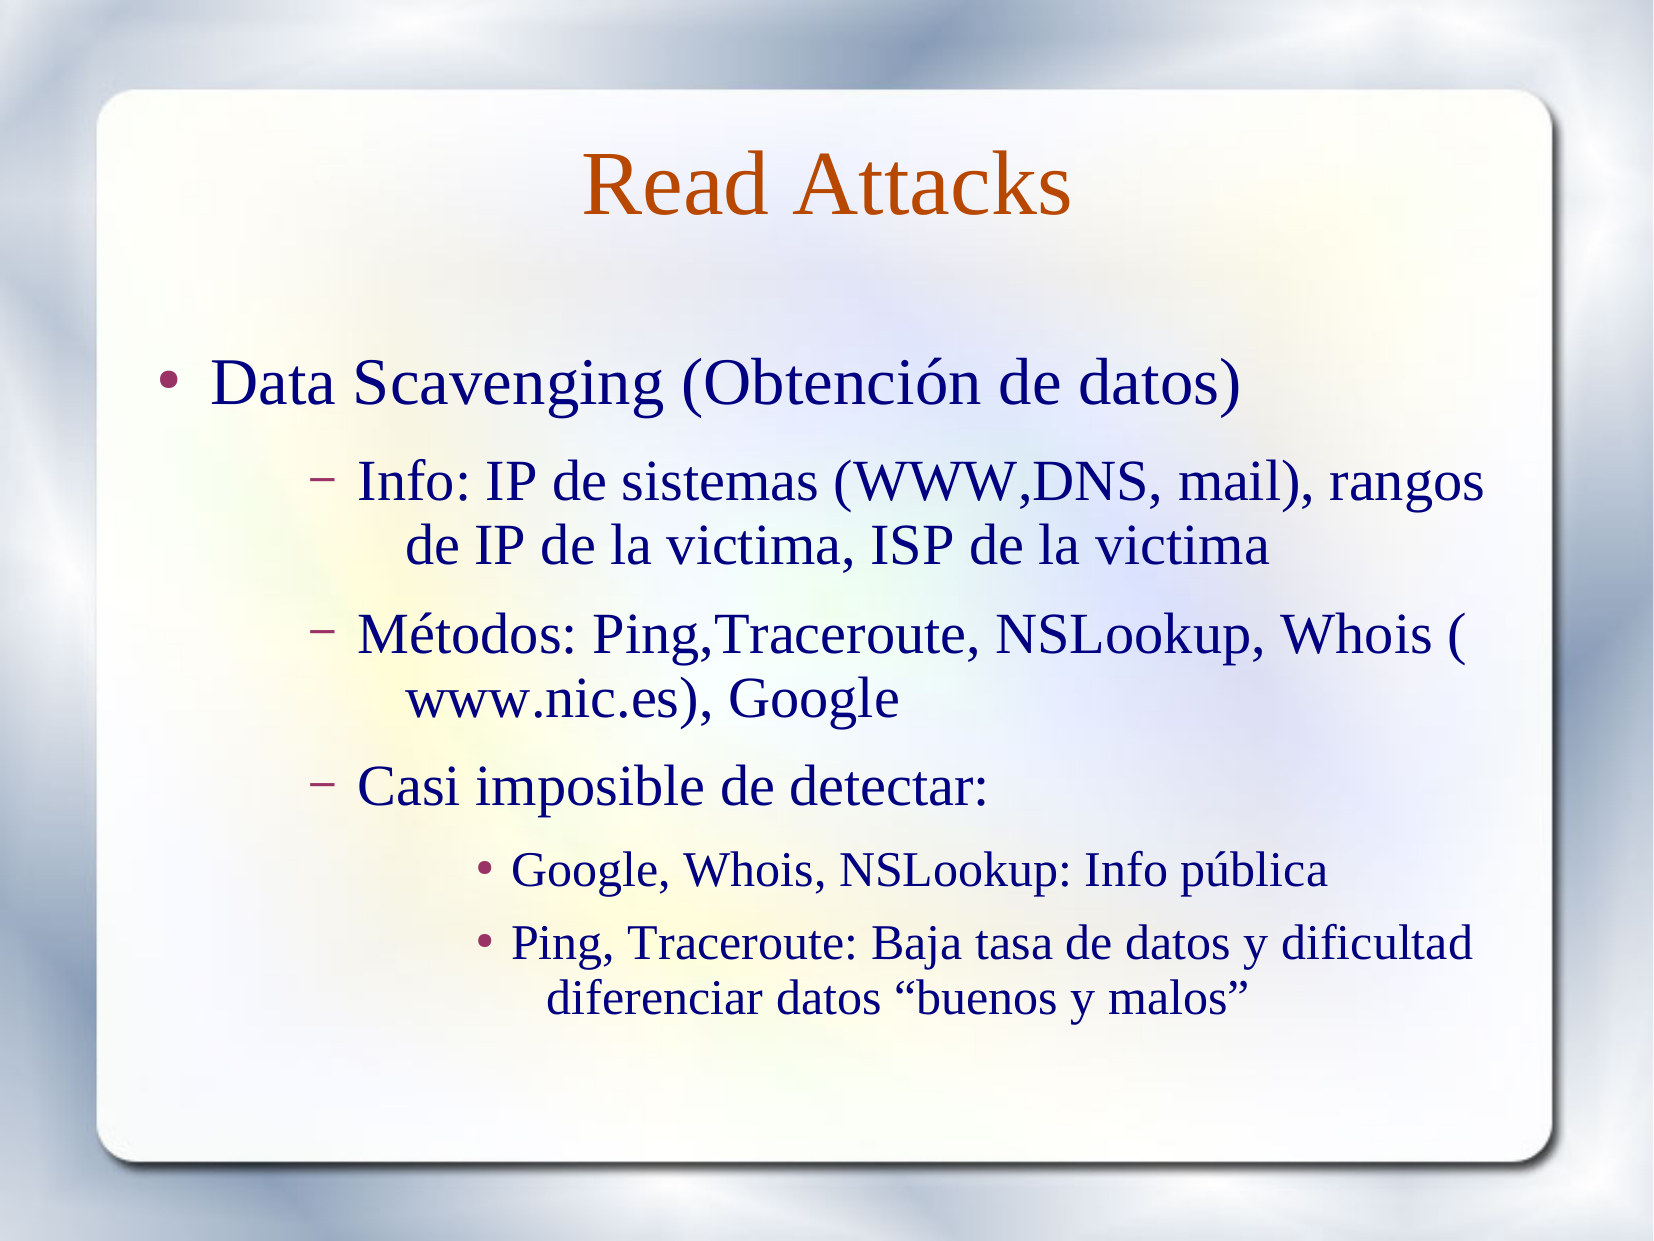

# Read Attacks
Data Scavenging (Obtención de datos)
Info: IP de sistemas (WWW,DNS, mail), rangos de IP de la victima, ISP de la victima
Métodos: Ping,Traceroute, NSLookup, Whois (www.nic.es), Google
Casi imposible de detectar:
Google, Whois, NSLookup: Info pública
Ping, Traceroute: Baja tasa de datos y dificultad diferenciar datos “buenos y malos”